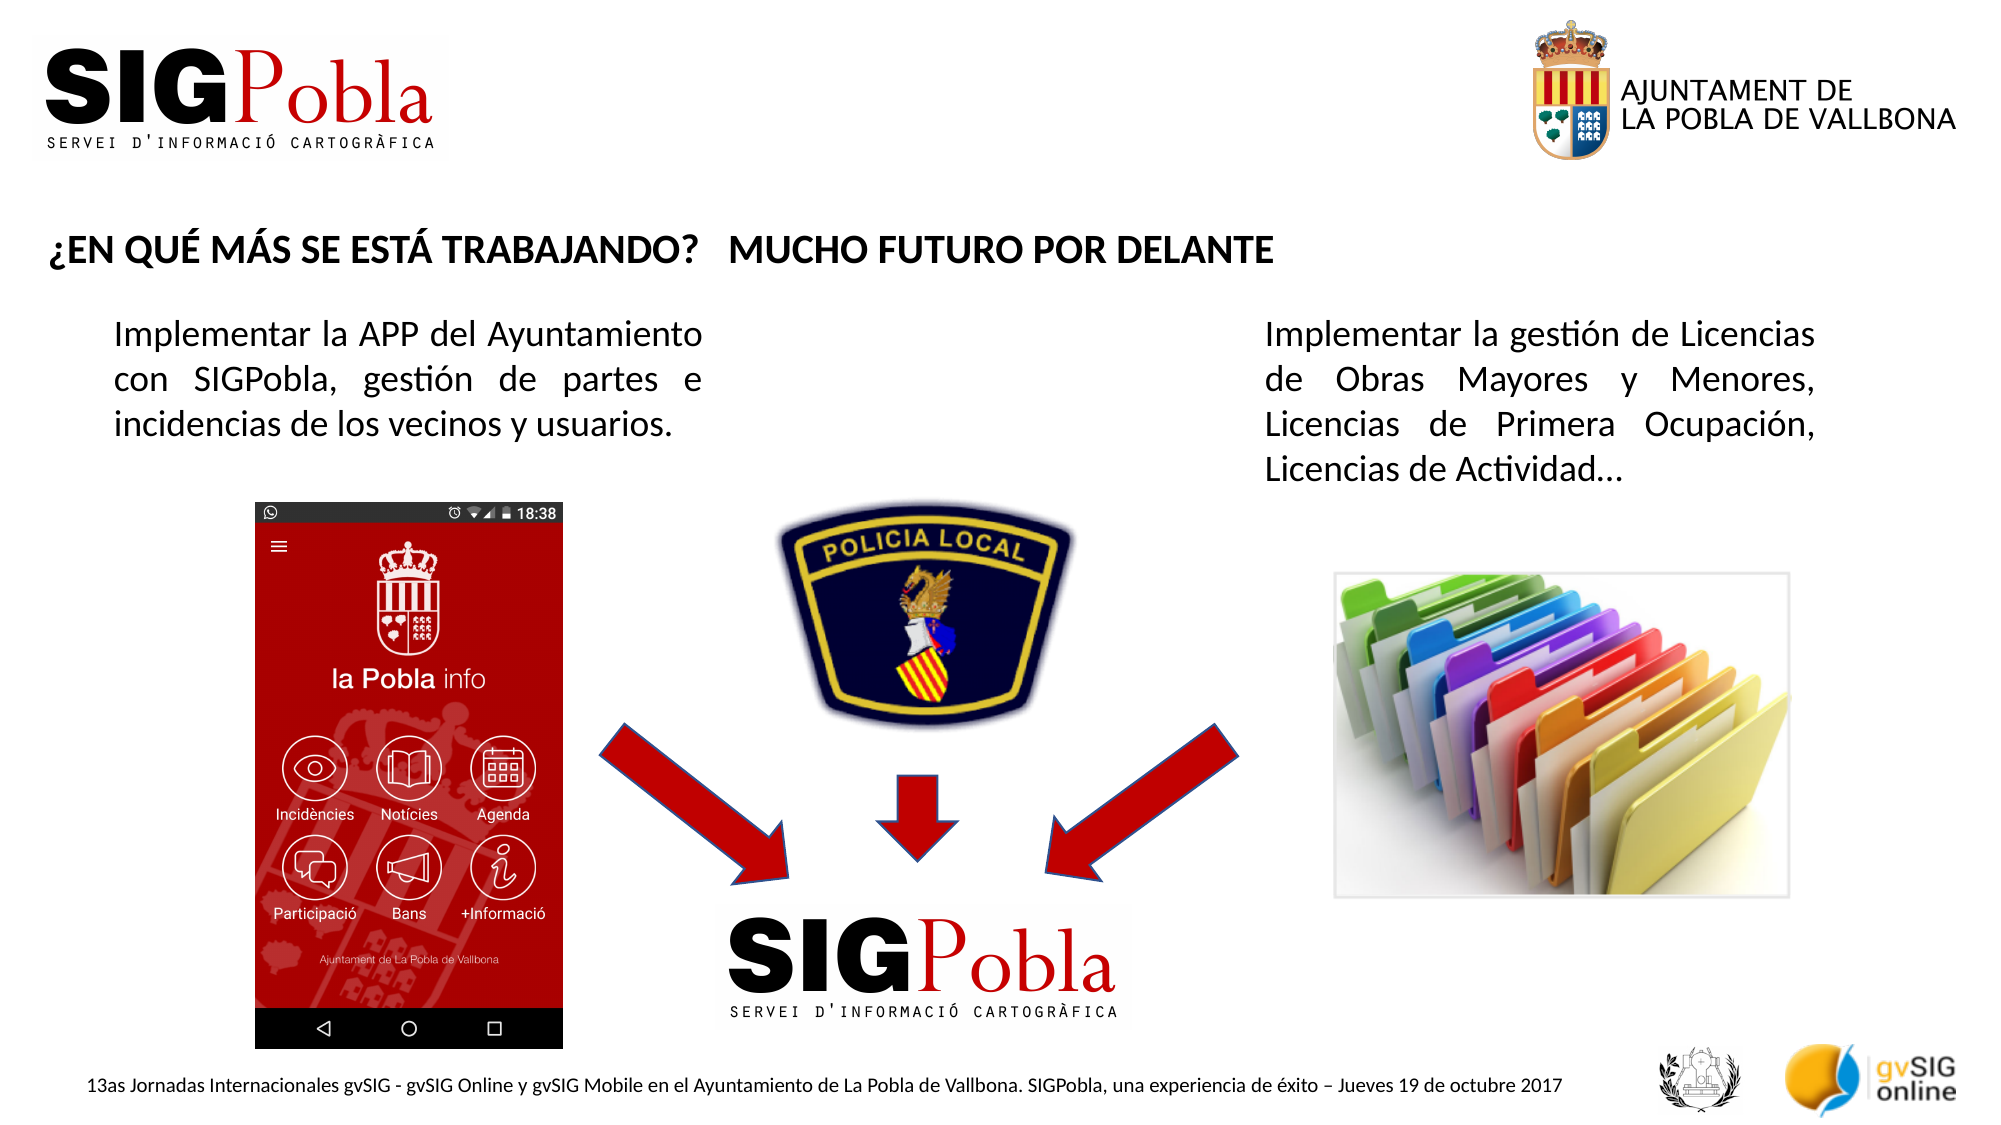

¿en qué más se está trabajando? Mucho futuro por delante
Implementar la APP del Ayuntamiento con SIGPobla, gestión de partes e incidencias de los vecinos y usuarios.
Implementar la gestión de Licencias de Obras Mayores y Menores, Licencias de Primera Ocupación, Licencias de Actividad…
13as Jornadas Internacionales gvSIG - gvSIG Online y gvSIG Mobile en el Ayuntamiento de La Pobla de Vallbona. SIGPobla, una experiencia de éxito – Jueves 19 de octubre 2017